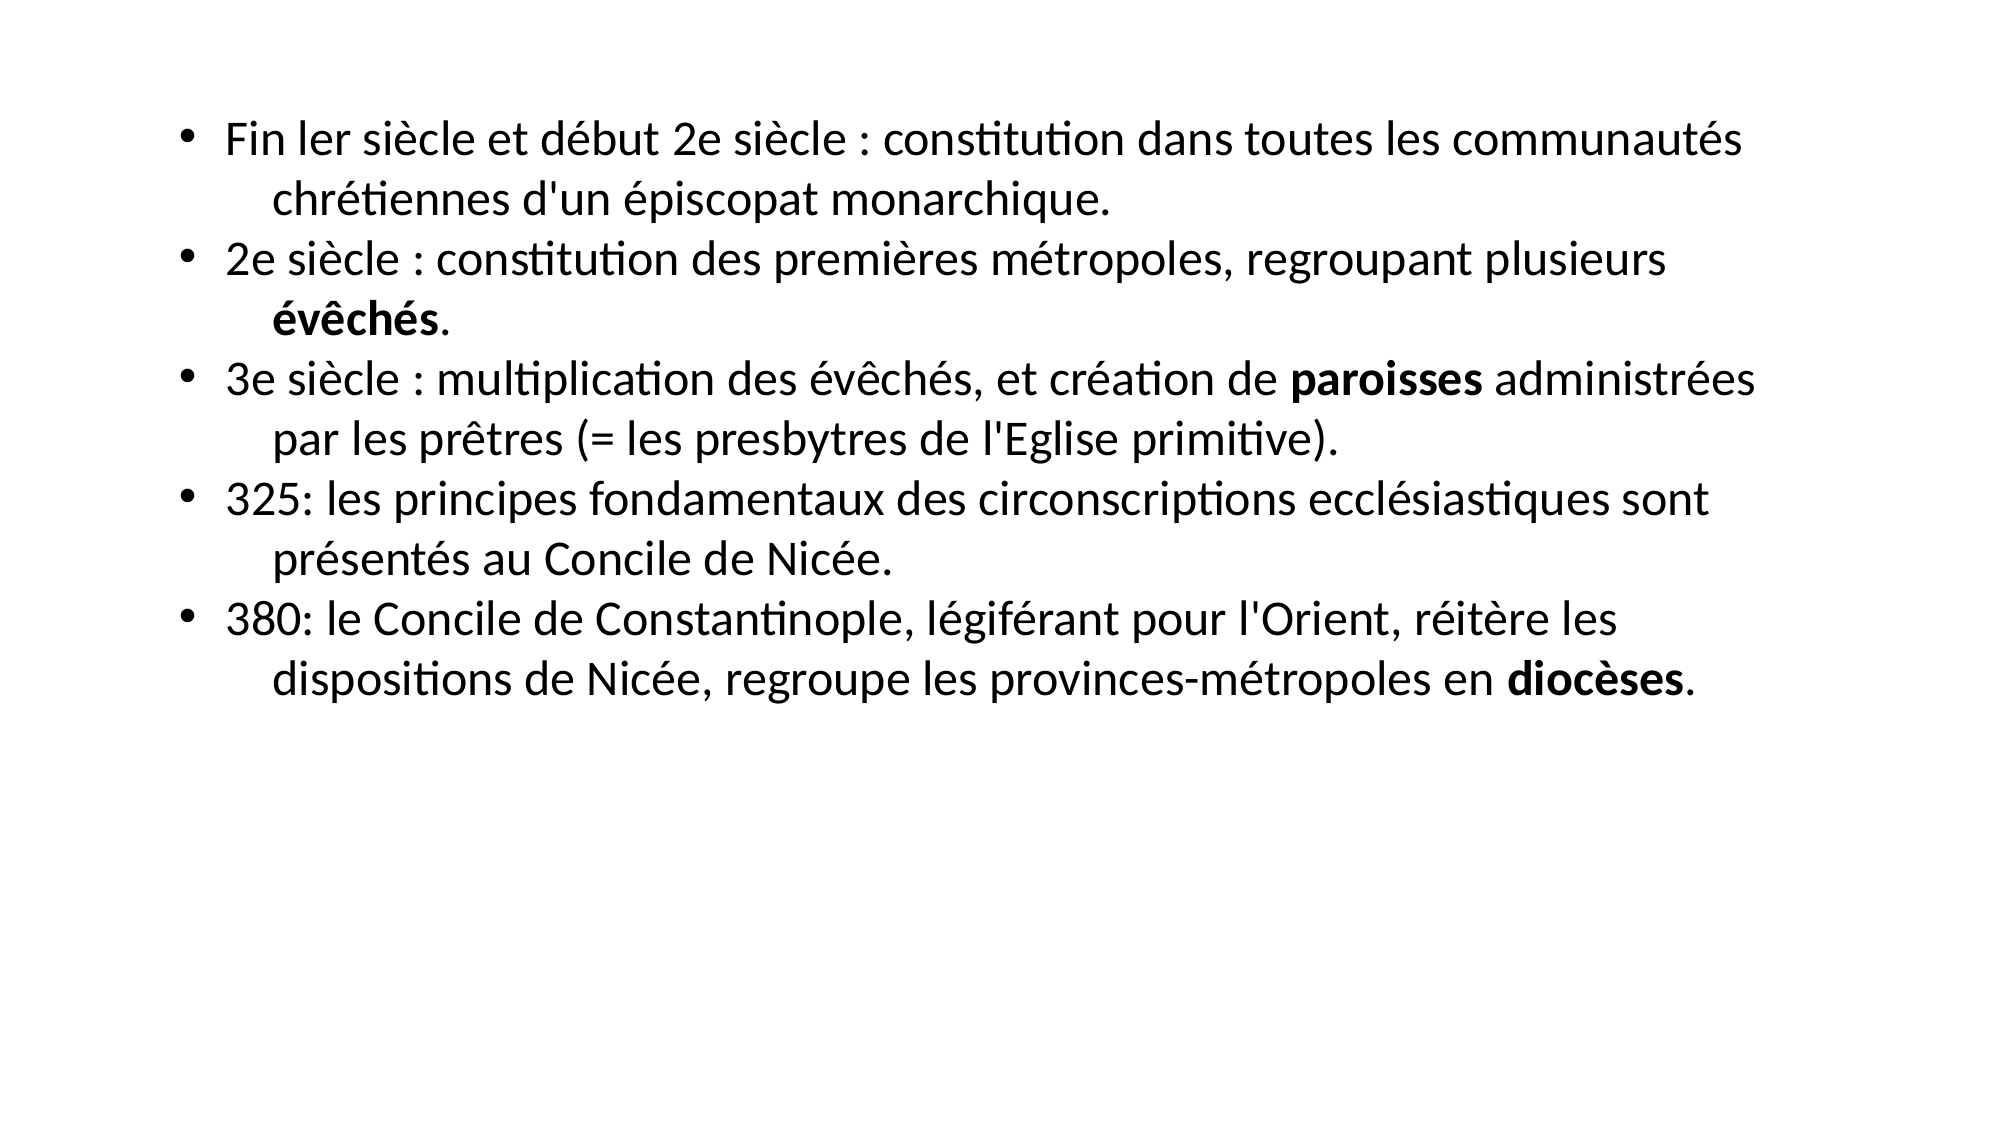

Fin ler siècle et début 2e siècle : constitution dans toutes les communautés chrétiennes d'un épiscopat monarchique.
2e siècle : constitution des premières métropoles, regroupant plusieurs évêchés.
3e siècle : multiplication des évêchés, et création de paroisses administrées par les prêtres (= les presbytres de l'Eglise primitive).
325: les principes fondamentaux des circonscriptions ecclésiastiques sont présentés au Concile de Nicée.
380: le Concile de Constantinople, légiférant pour l'Orient, réitère les dispositions de Nicée, regroupe les provinces-métropoles en diocèses.